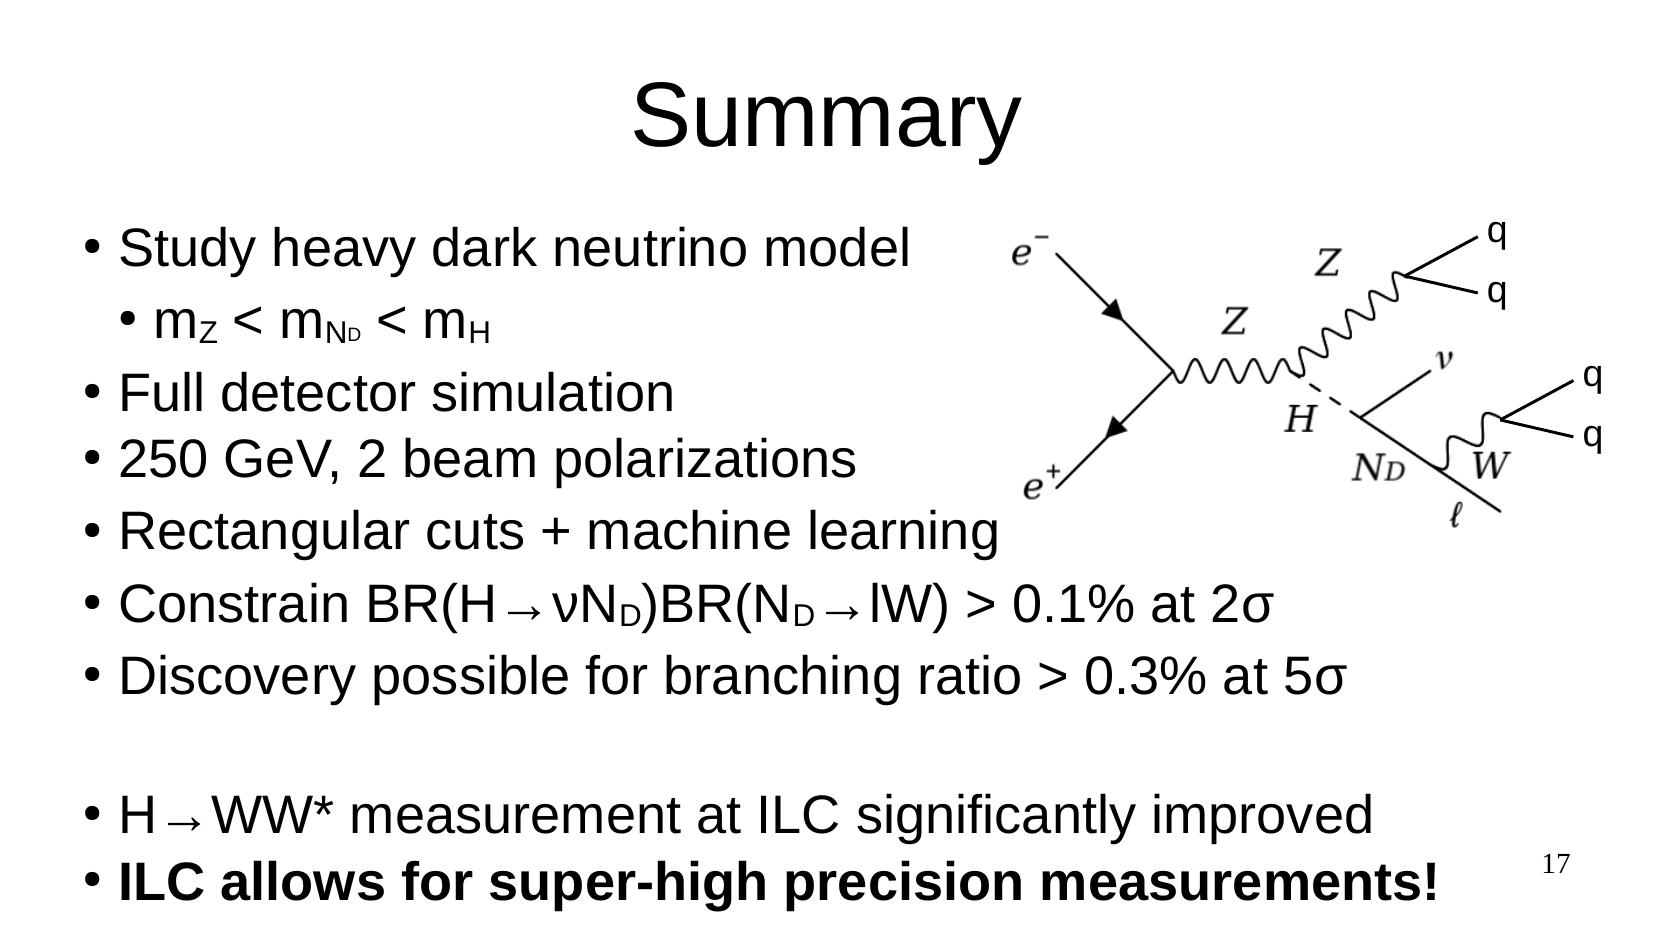

# Summary
q
Study heavy dark neutrino model
mZ < mND < mH
Full detector simulation
250 GeV, 2 beam polarizations
Rectangular cuts + machine learning
Constrain BR(H→νND)BR(ND→lW) > 0.1% at 2σ
Discovery possible for branching ratio > 0.3% at 5σ
H→WW* measurement at ILC significantly improved
ILC allows for super-high precision measurements!
q
q
q
17